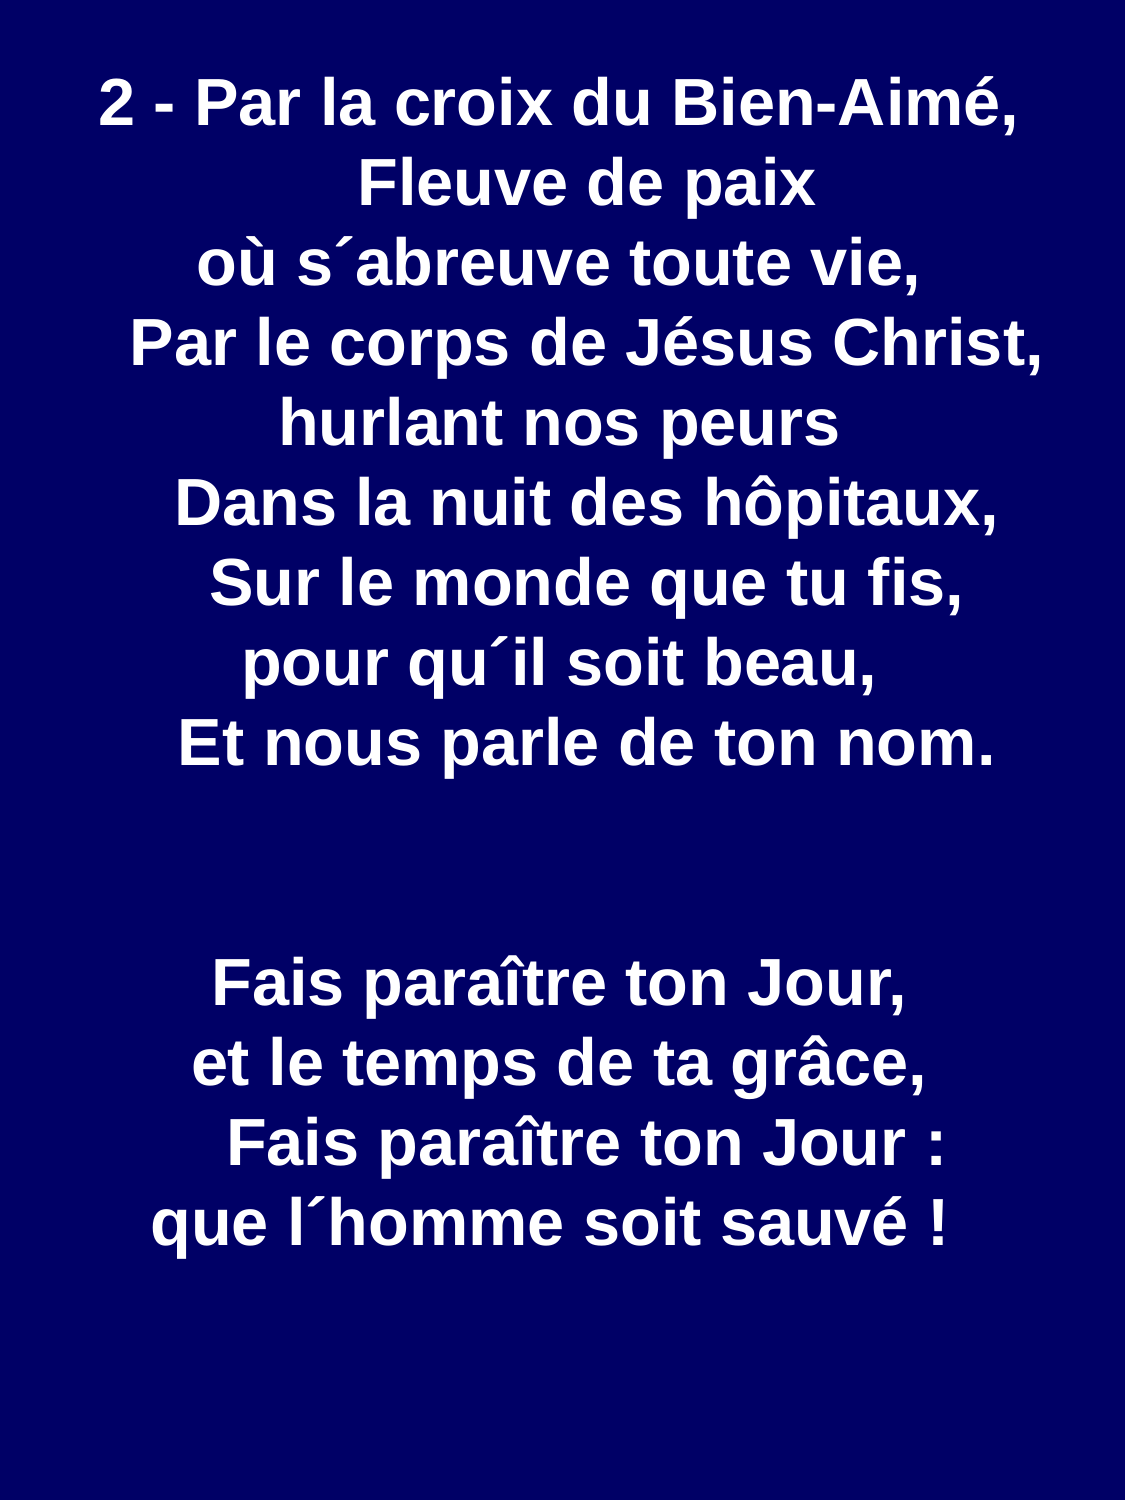

2 - Par la croix du Bien-Aimé,
Fleuve de paix
où s´abreuve toute vie,
Par le corps de Jésus Christ,
hurlant nos peurs
Dans la nuit des hôpitaux,
Sur le monde que tu fis,
pour qu´il soit beau,
Et nous parle de ton nom.
Fais paraître ton Jour,
et le temps de ta grâce,
Fais paraître ton Jour :
que l´homme soit sauvé !